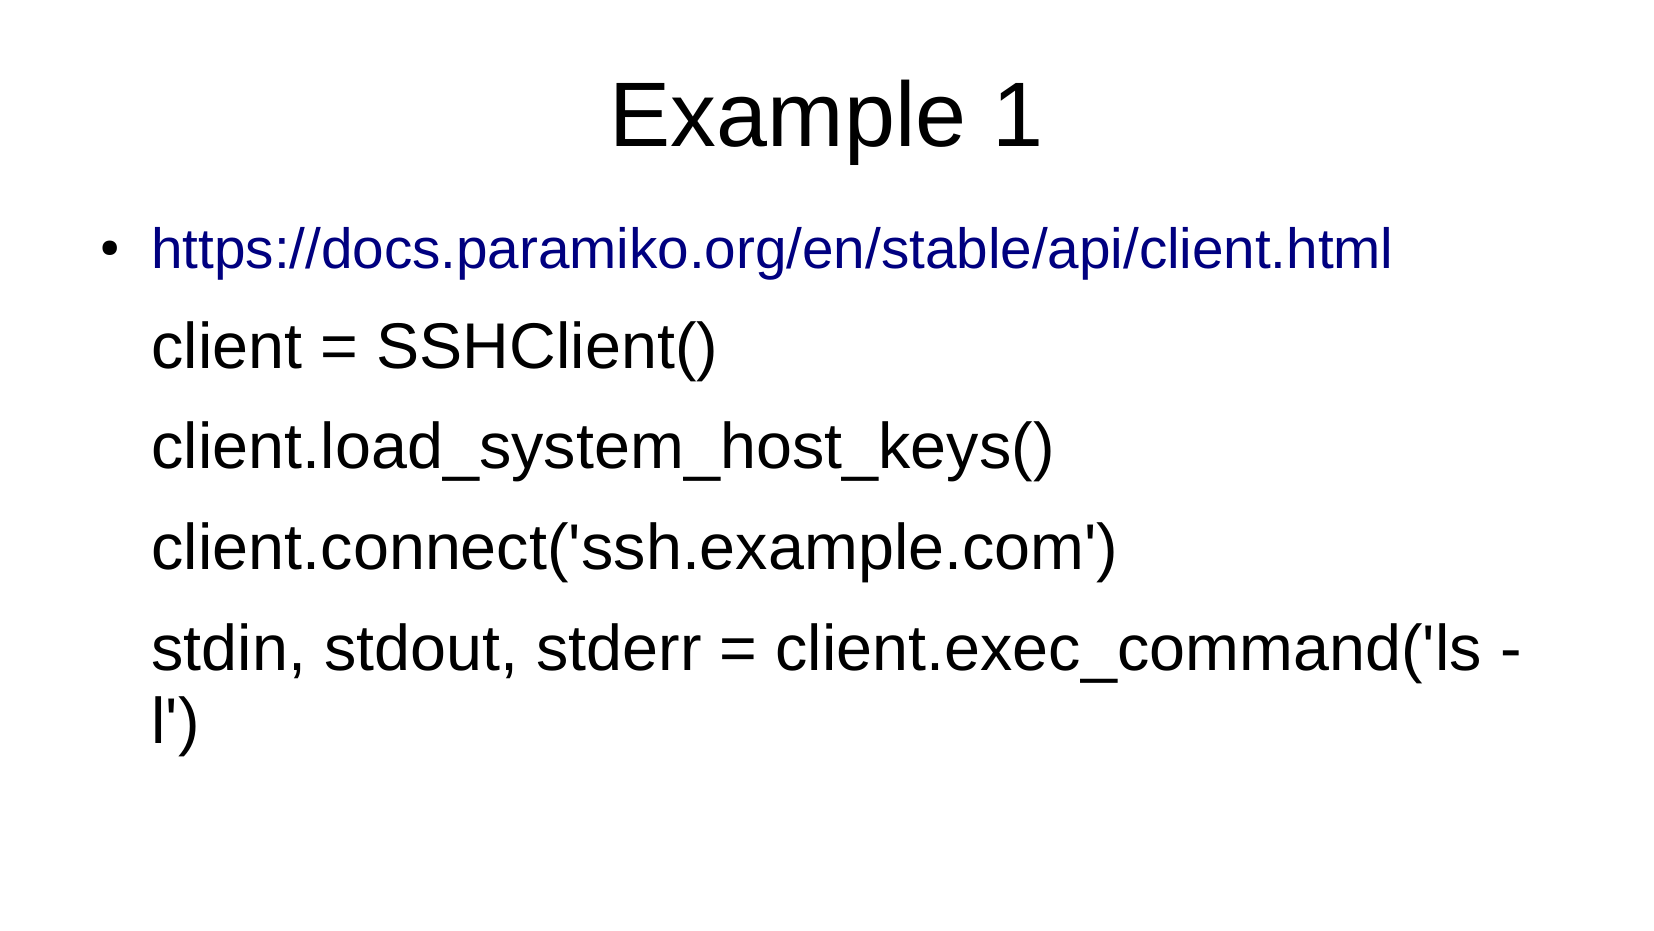

# Example 1
https://docs.paramiko.org/en/stable/api/client.html
client = SSHClient()
client.load_system_host_keys()
client.connect('ssh.example.com')
stdin, stdout, stderr = client.exec_command('ls -l')